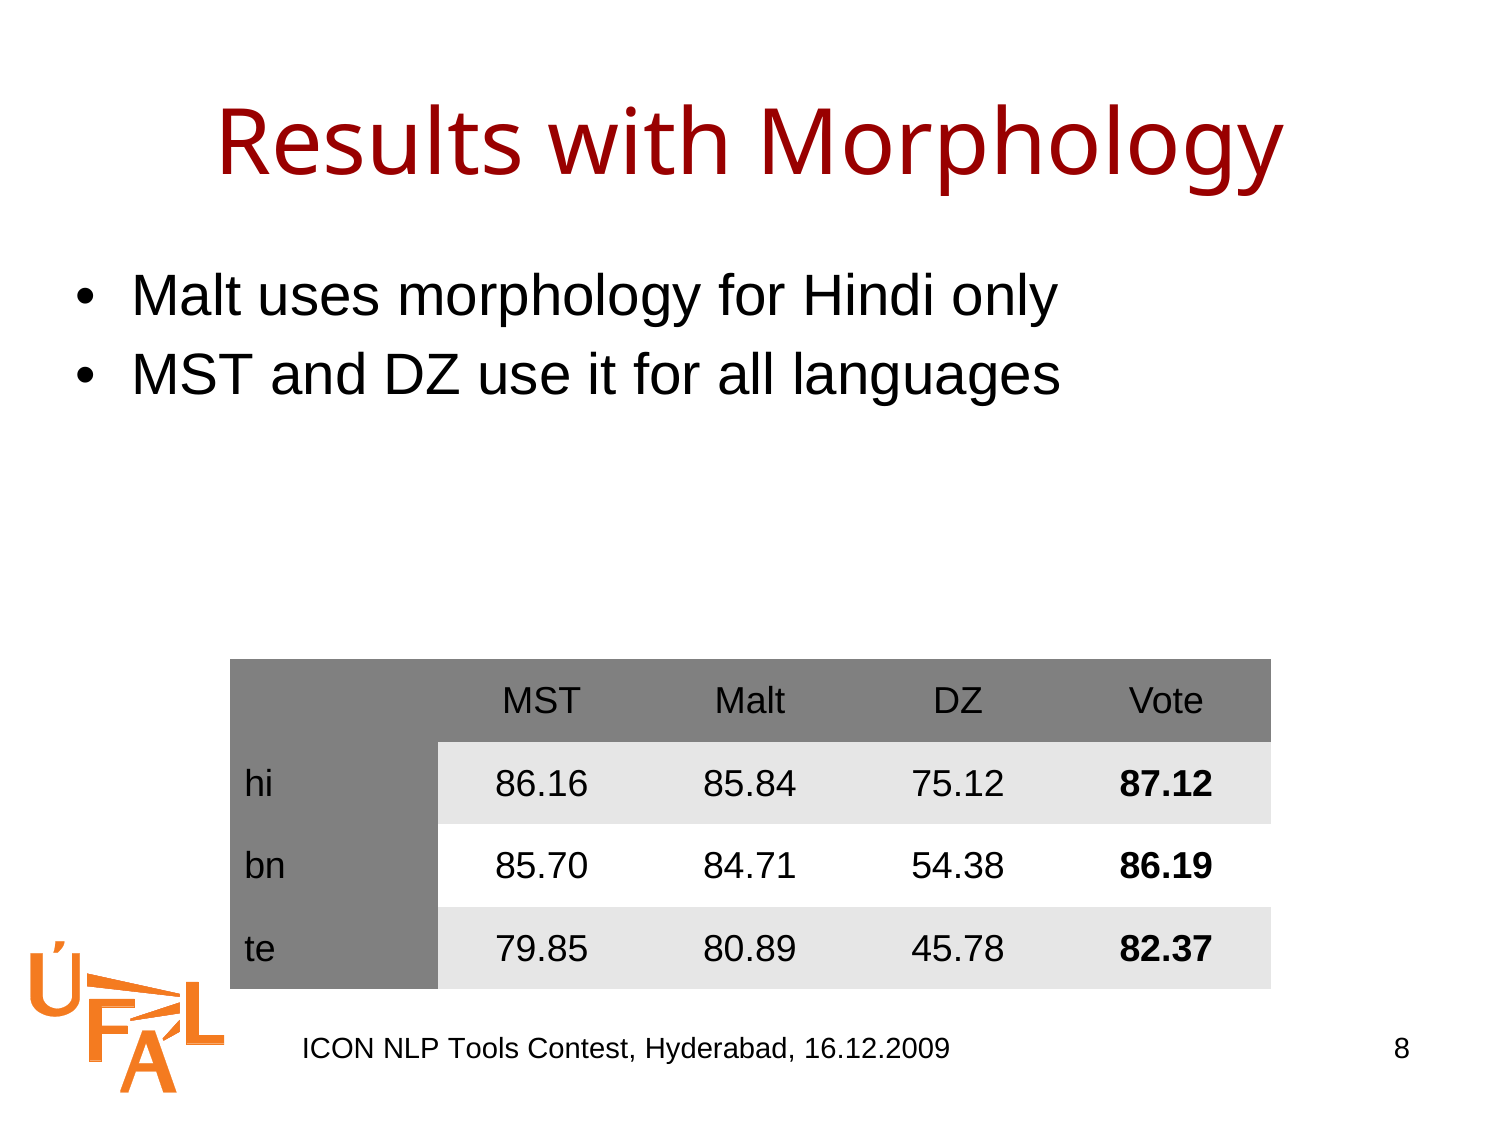

# Results with Morphology
Malt uses morphology for Hindi only
MST and DZ use it for all languages
| | MST | Malt | DZ | Vote |
| --- | --- | --- | --- | --- |
| hi | 86.16 | 85.84 | 75.12 | 87.12 |
| bn | 85.70 | 84.71 | 54.38 | 86.19 |
| te | 79.85 | 80.89 | 45.78 | 82.37 |
ICON NLP Tools Contest, Hyderabad, 16.12.2009
8